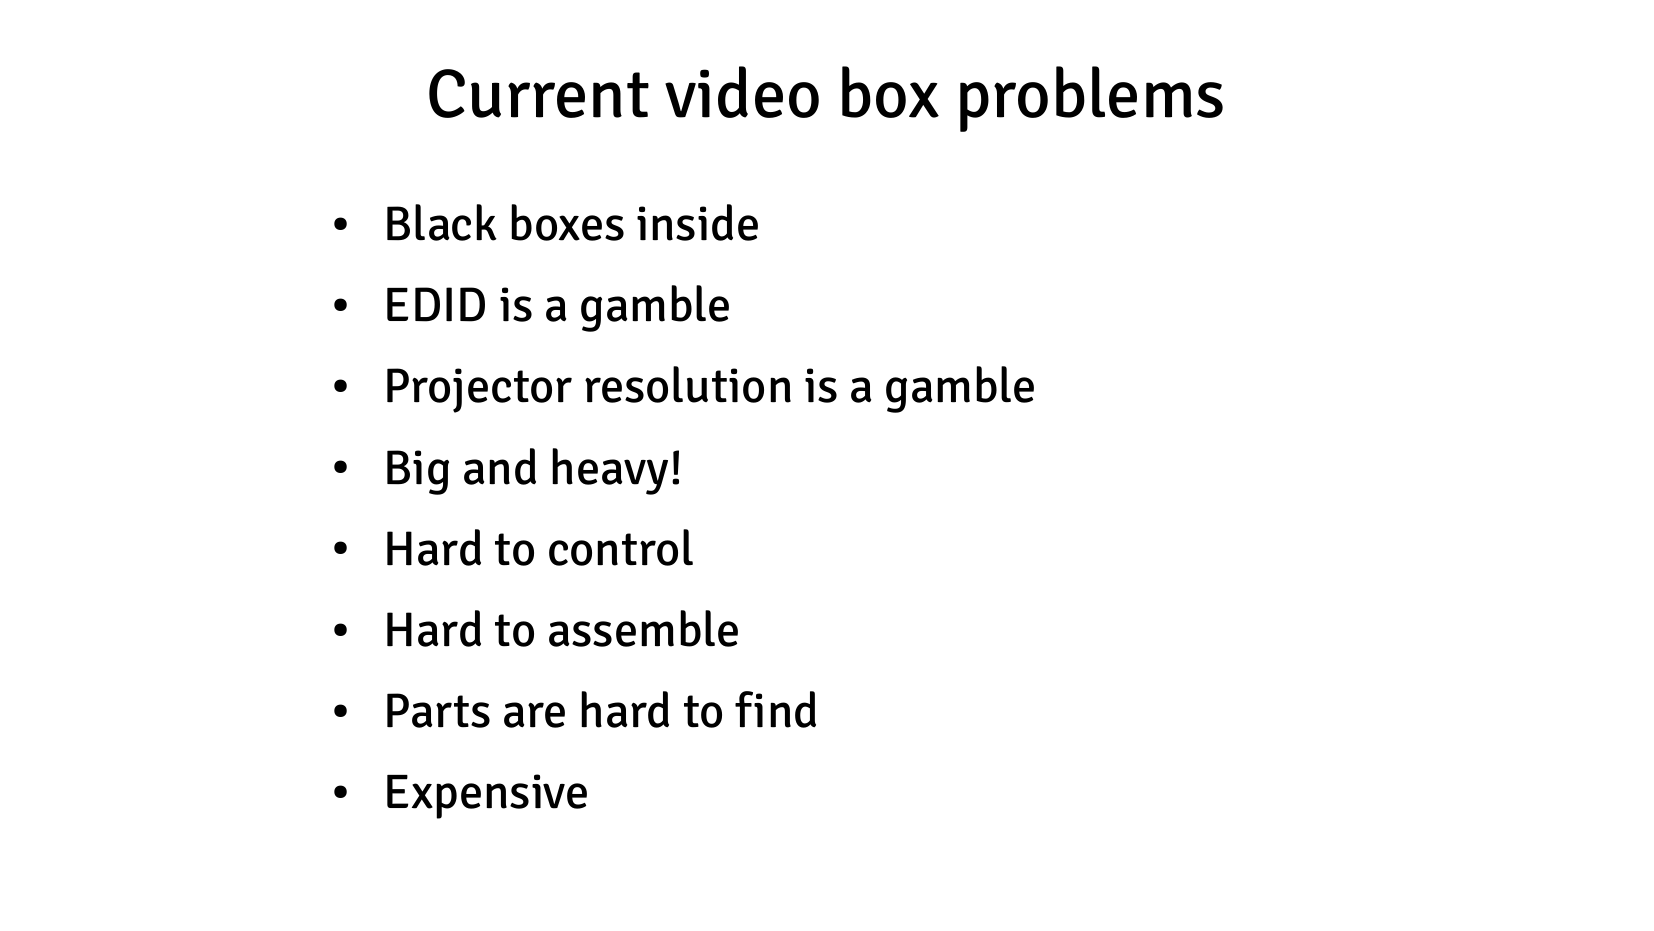

# Current video box problems
Black boxes inside
EDID is a gamble
Projector resolution is a gamble
Big and heavy!
Hard to control
Hard to assemble
Parts are hard to find
Expensive